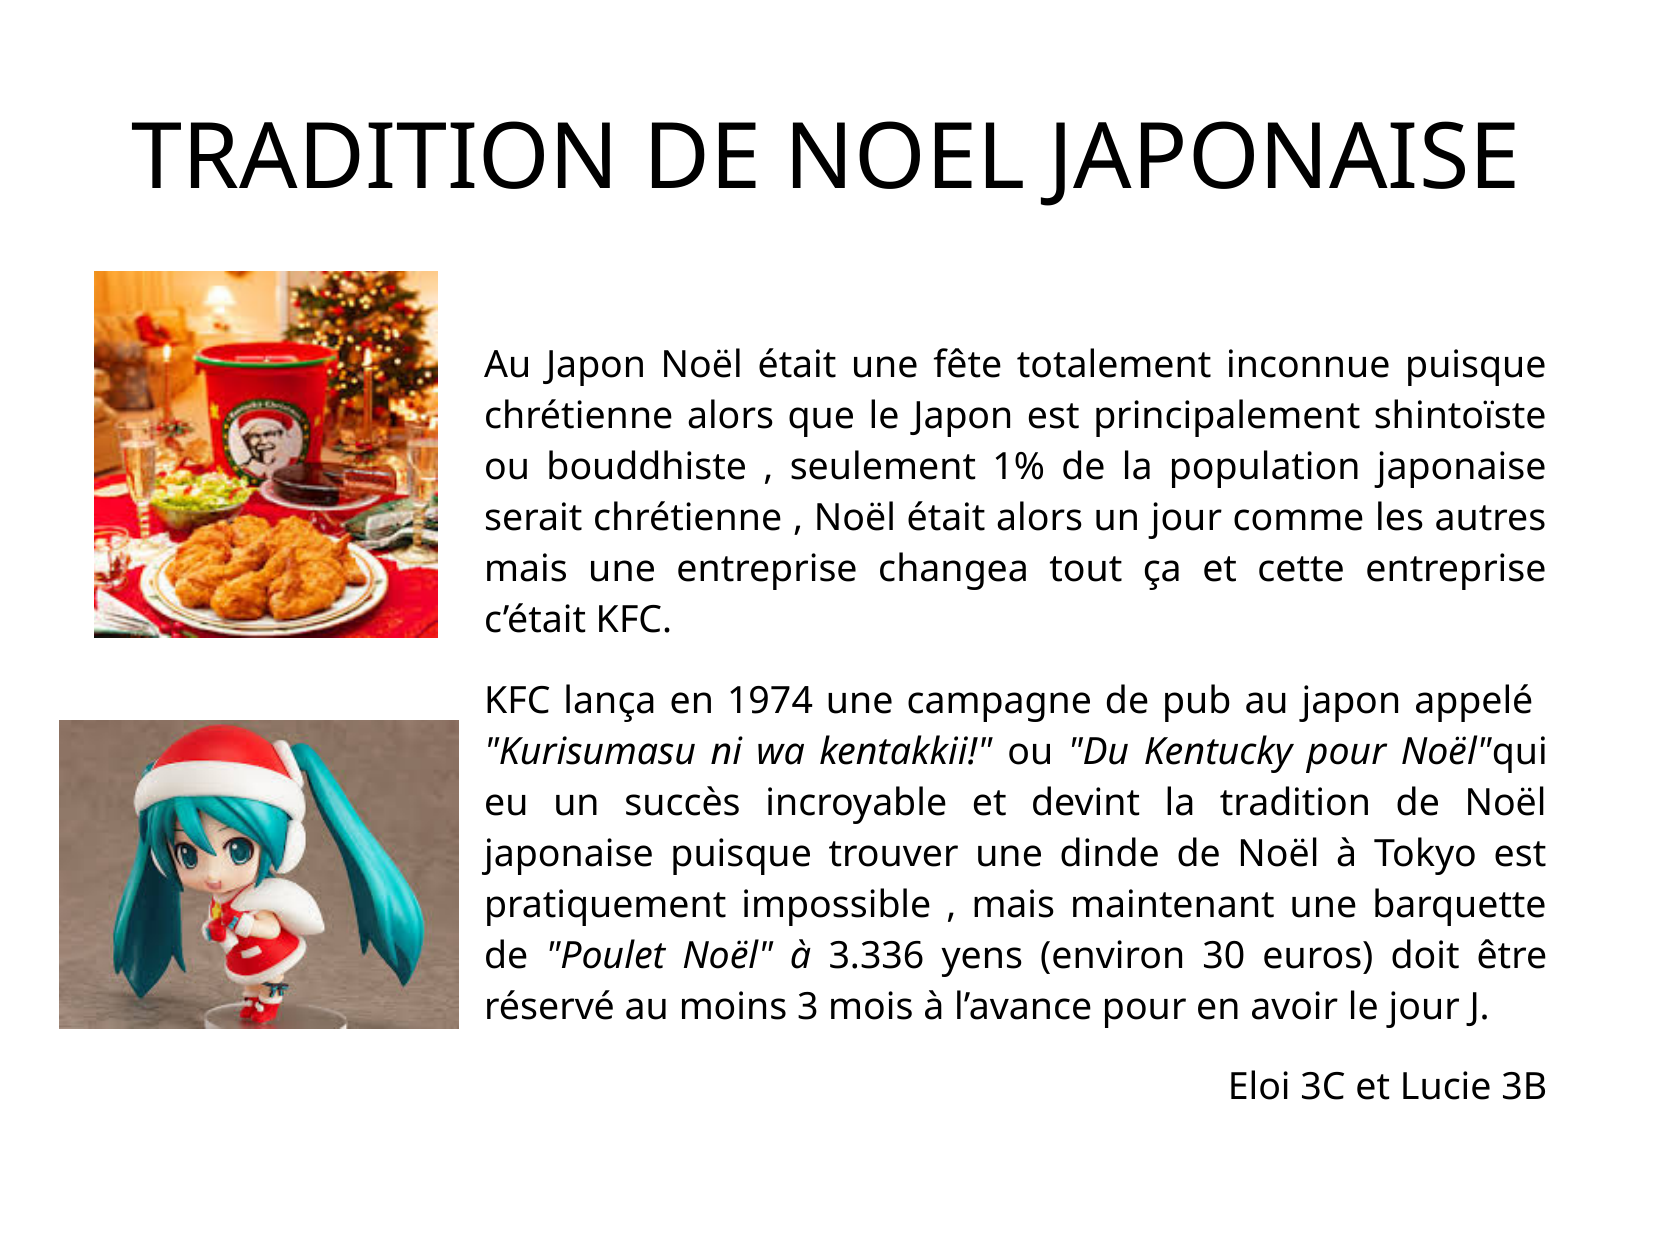

# TRADITION DE NOEL JAPONAISE
Au Japon Noël était une fête totalement inconnue puisque chrétienne alors que le Japon est principalement shintoïste ou bouddhiste , seulement 1% de la population japonaise serait chrétienne , Noël était alors un jour comme les autres mais une entreprise changea tout ça et cette entreprise c’était KFC.
KFC lança en 1974 une campagne de pub au japon appelé "Kurisumasu ni wa kentakkii!" ou "Du Kentucky pour Noël"qui eu un succès incroyable et devint la tradition de Noël japonaise puisque trouver une dinde de Noël à Tokyo est pratiquement impossible , mais maintenant une barquette de "Poulet Noël" à 3.336 yens (environ 30 euros) doit être réservé au moins 3 mois à l’avance pour en avoir le jour J.
Eloi 3C et Lucie 3B